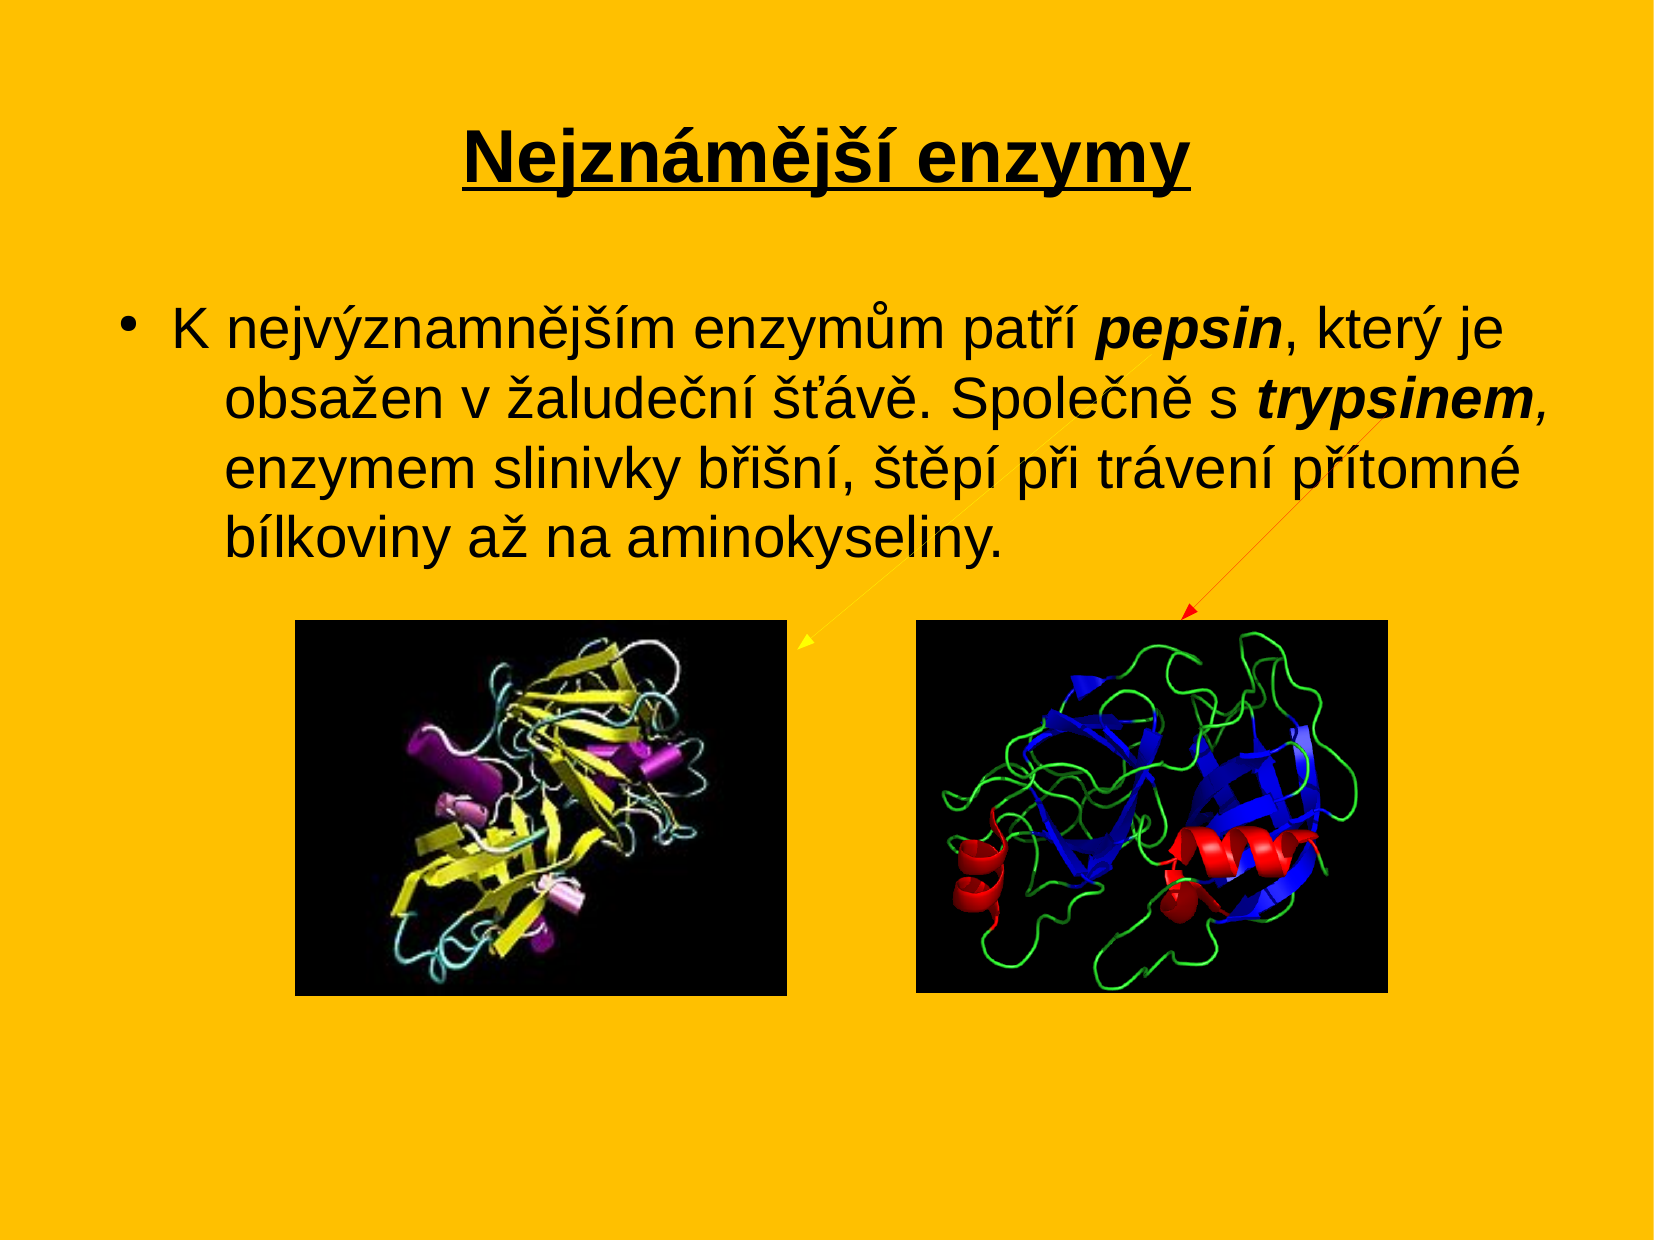

# Nejznámější enzymy
K nejvýznamnějším enzymům patří pepsin, který je obsažen v žaludeční šťávě. Společně s trypsinem, enzymem slinivky břišní, štěpí při trávení přítomné bílkoviny až na aminokyseliny.